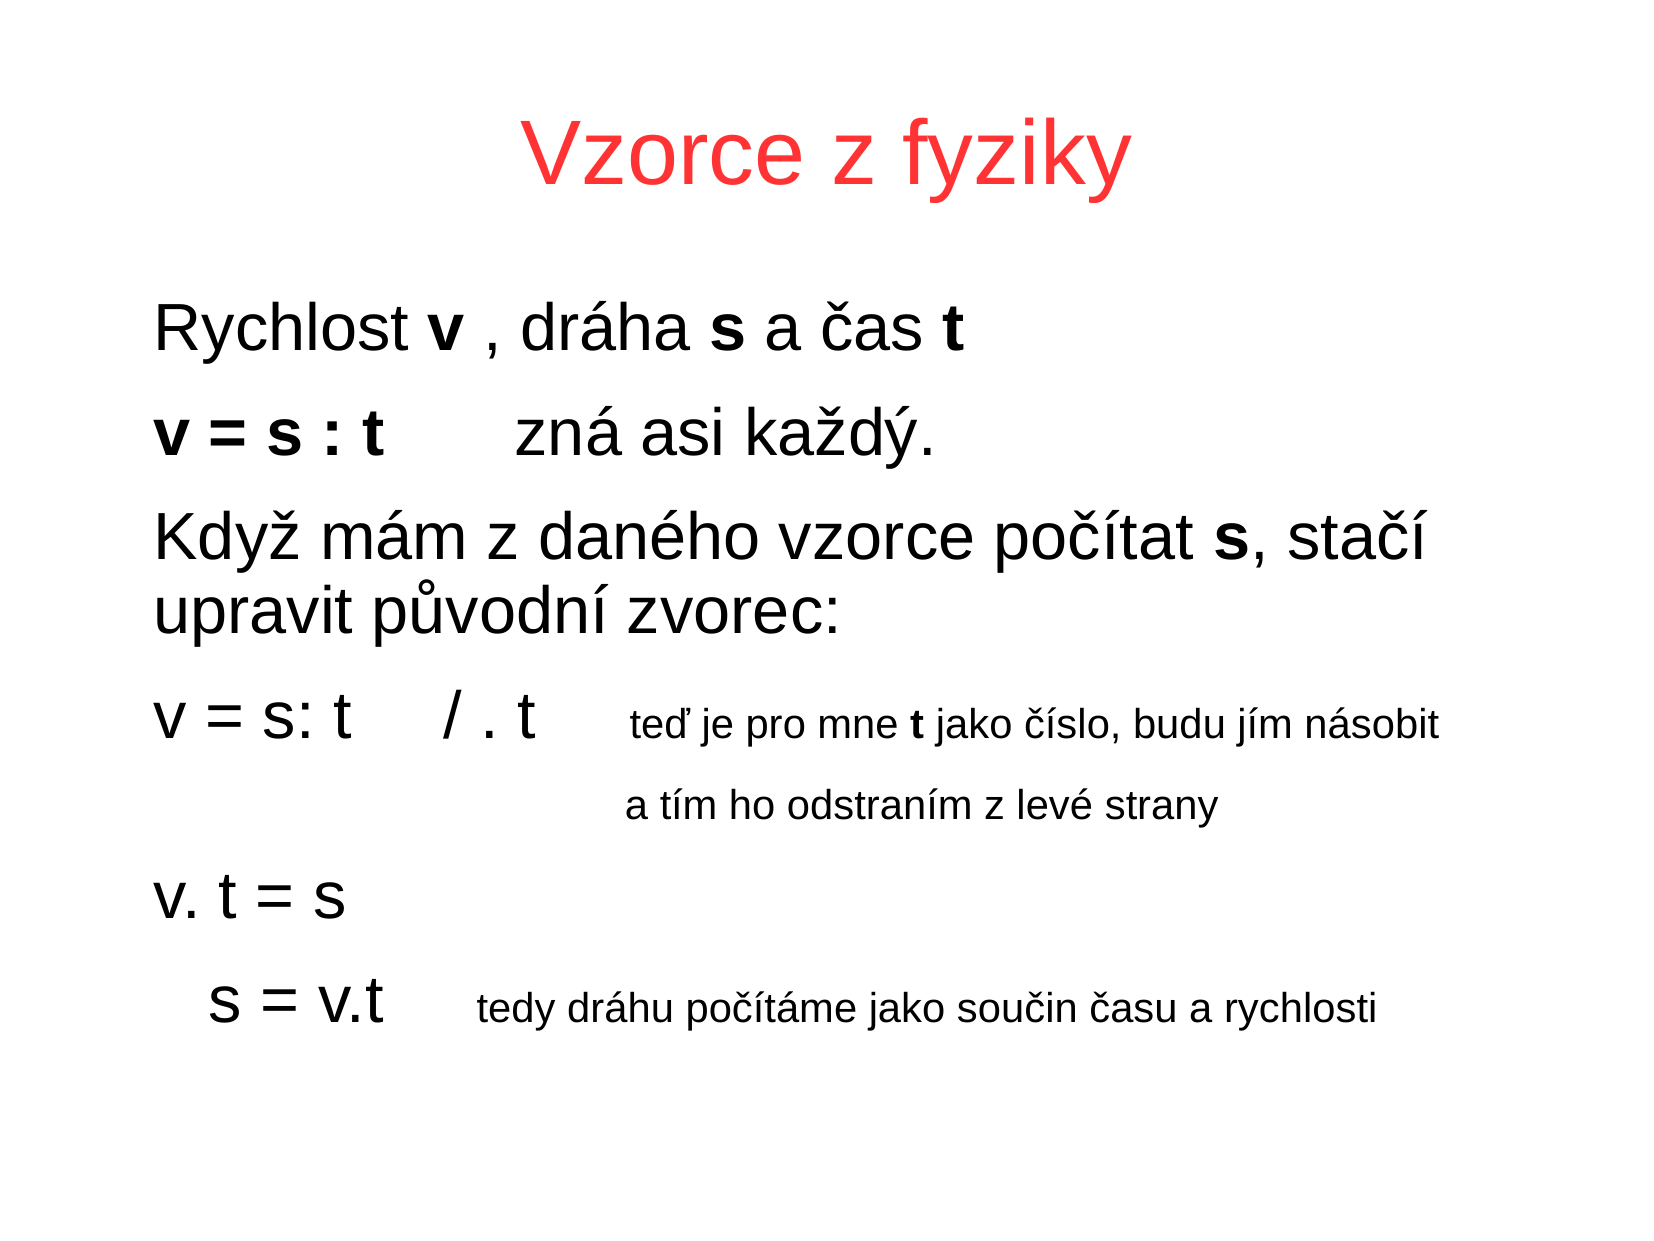

# Vzorce z fyziky
Rychlost v , dráha s a čas t
v = s : t zná asi každý.
Když mám z daného vzorce počítat s, stačí upravit původní zvorec:
v = s: t / . t teď je pro mne t jako číslo, budu jím násobit
 a tím ho odstraním z levé strany
v. t = s
 s = v.t tedy dráhu počítáme jako součin času a rychlosti